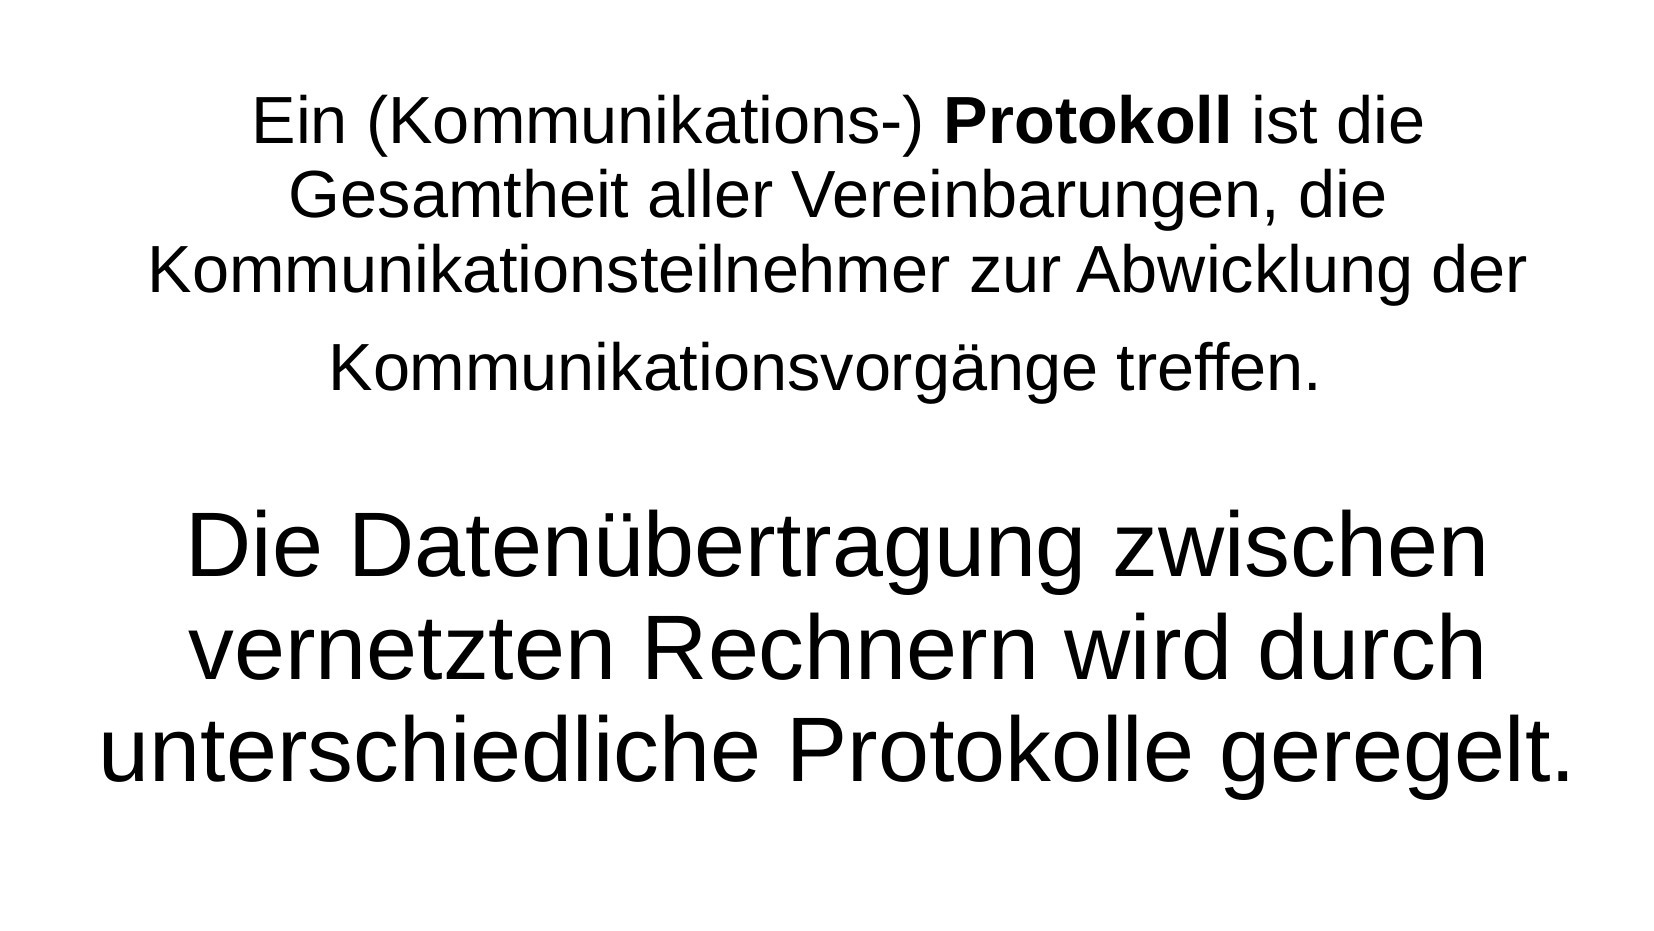

# Ein (Kommunikations-) Protokoll ist die Gesamtheit aller Vereinbarungen, die Kommunikationsteilnehmer zur Abwicklung der Kommunikationsvorgänge treffen.
Die Datenübertragung zwischen vernetzten Rechnern wird durch unterschiedliche Protokolle geregelt.